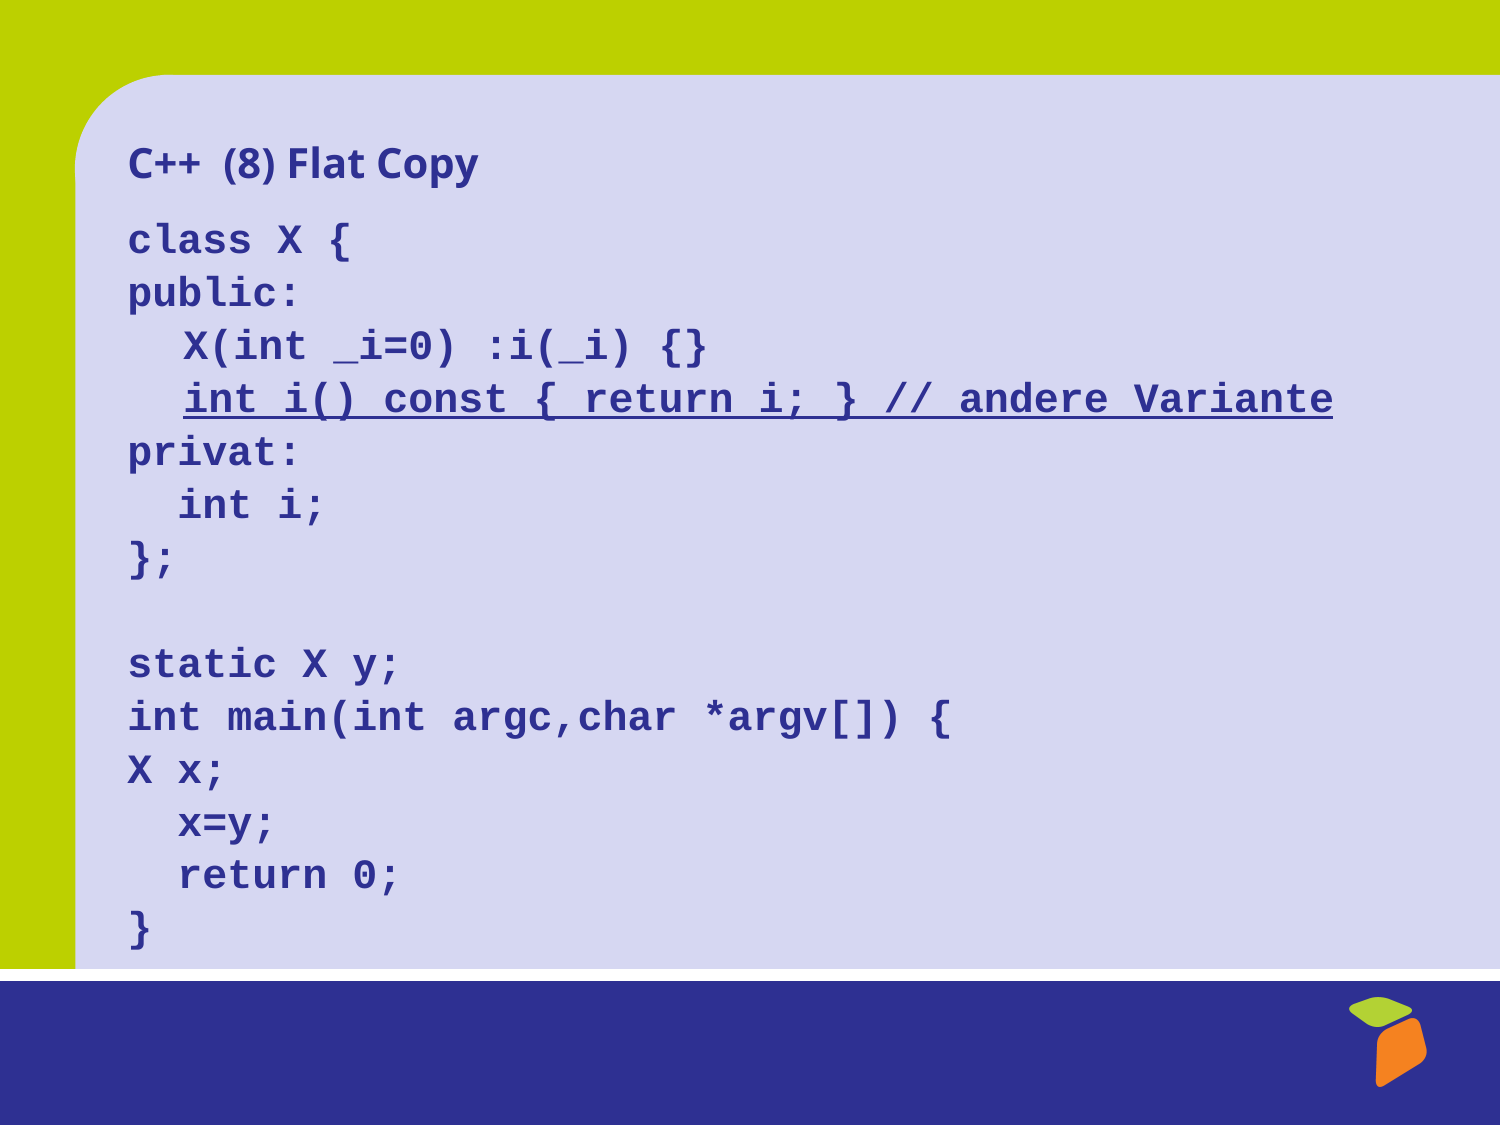

# C++ (8) Flat Copy
class X {
public:
	X(int _i=0) :i(_i) {}
	int i() const { return i; } // andere Variante
privat:
 int i;
};
static X y;
int main(int argc,char *argv[]) {
X x;
 x=y;
 return 0;
}